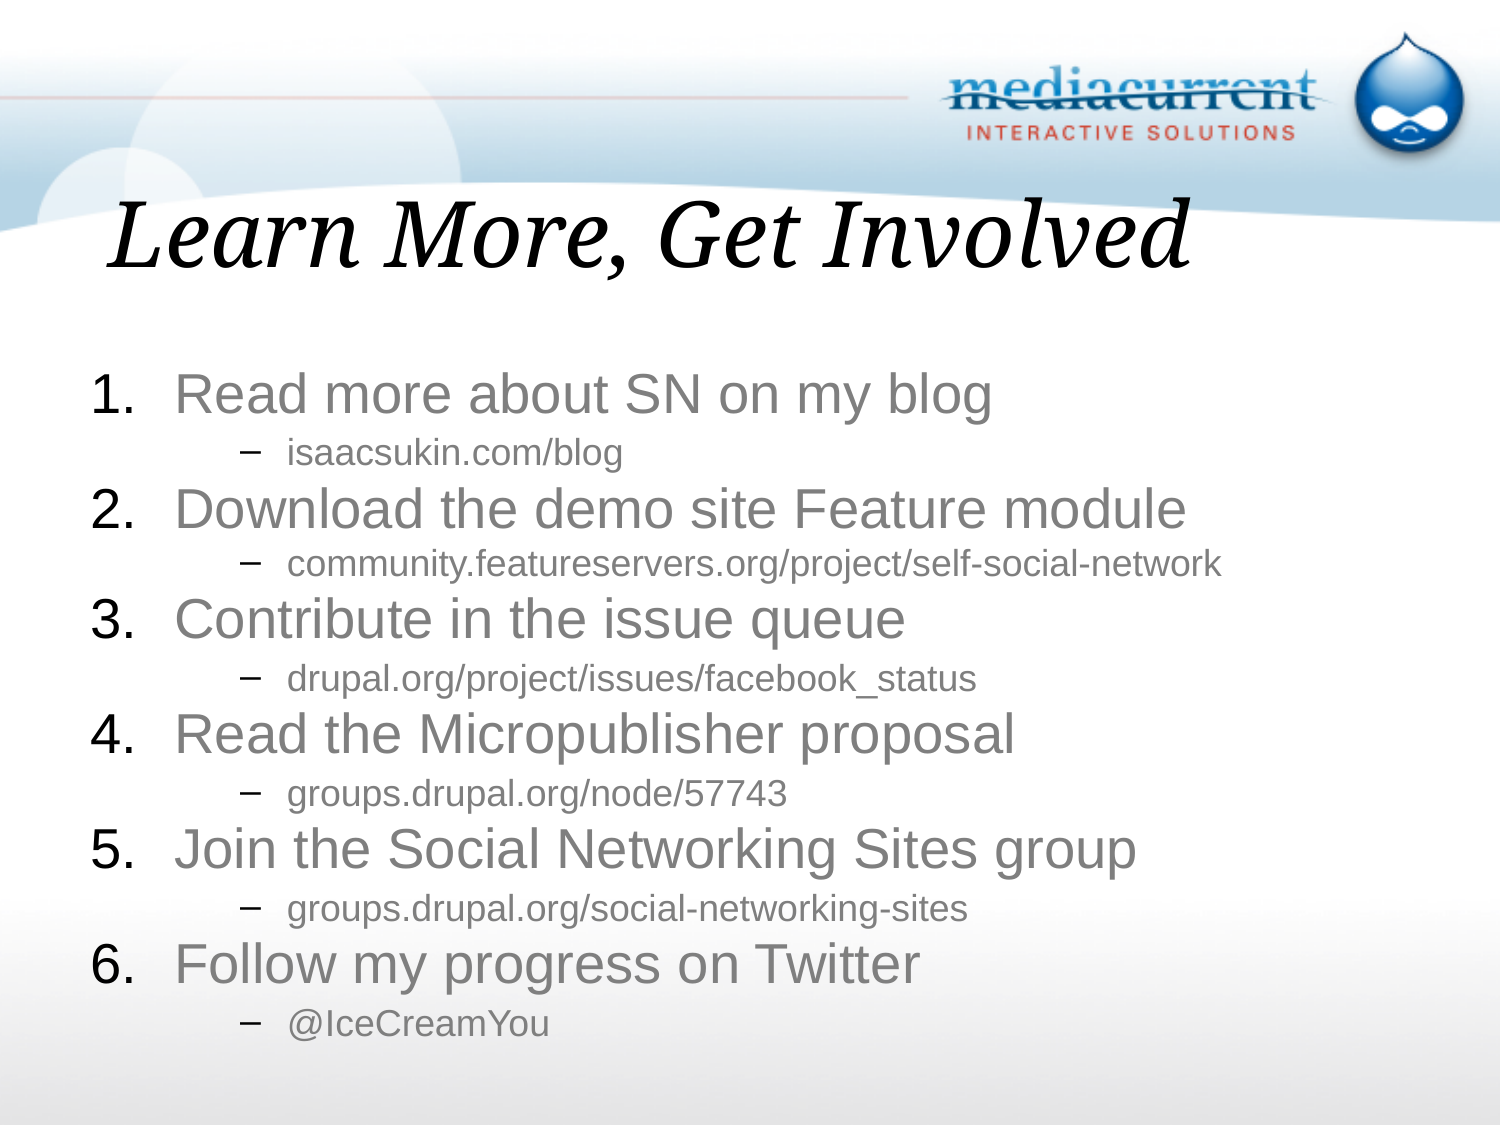

# Learn More, Get Involved
Read more about SN on my blog
isaacsukin.com/blog
Download the demo site Feature module
community.featureservers.org/project/self-social-network
Contribute in the issue queue
drupal.org/project/issues/facebook_status
Read the Micropublisher proposal
groups.drupal.org/node/57743
Join the Social Networking Sites group
groups.drupal.org/social-networking-sites
Follow my progress on Twitter
@IceCreamYou